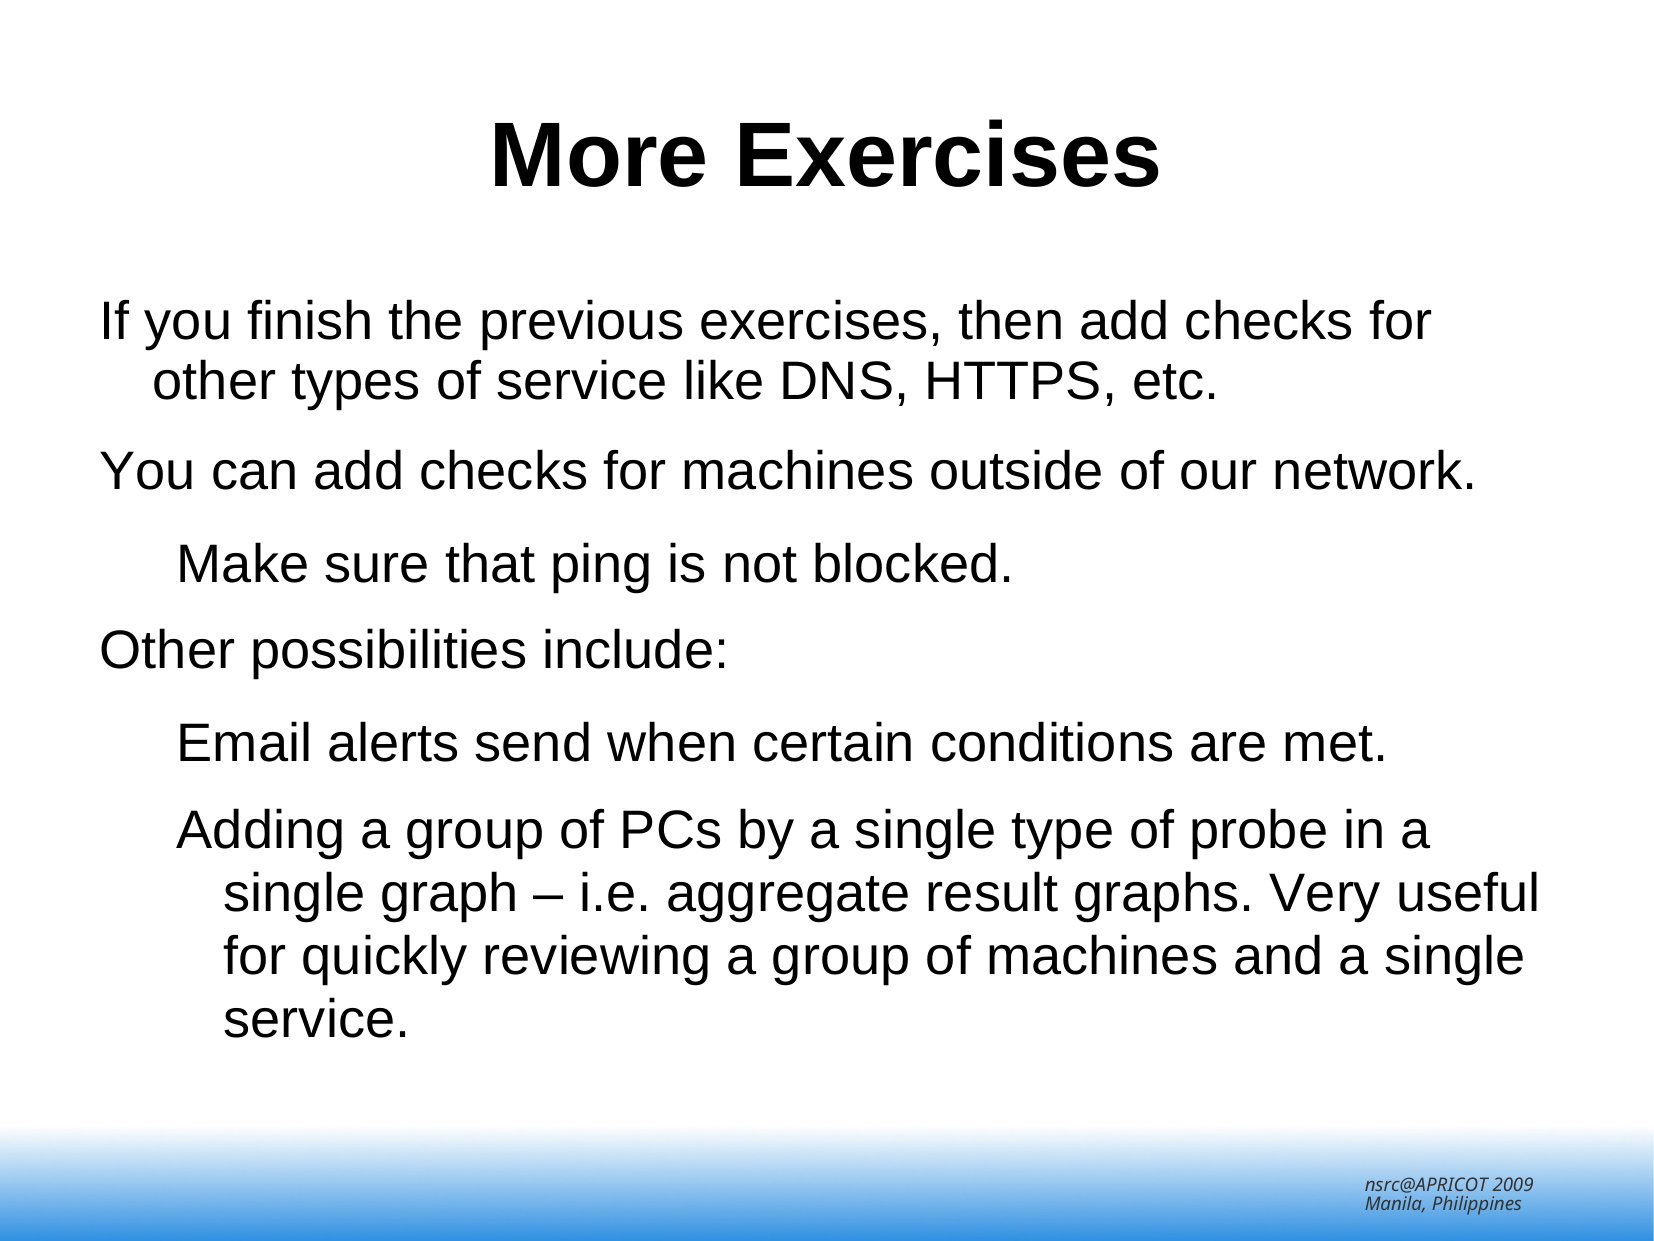

# More Exercises
If you finish the previous exercises, then add checks for other types of service like DNS, HTTPS, etc.
You can add checks for machines outside of our network.
Make sure that ping is not blocked.
Other possibilities include:
Email alerts send when certain conditions are met.
Adding a group of PCs by a single type of probe in a single graph – i.e. aggregate result graphs. Very useful for quickly reviewing a group of machines and a single service.